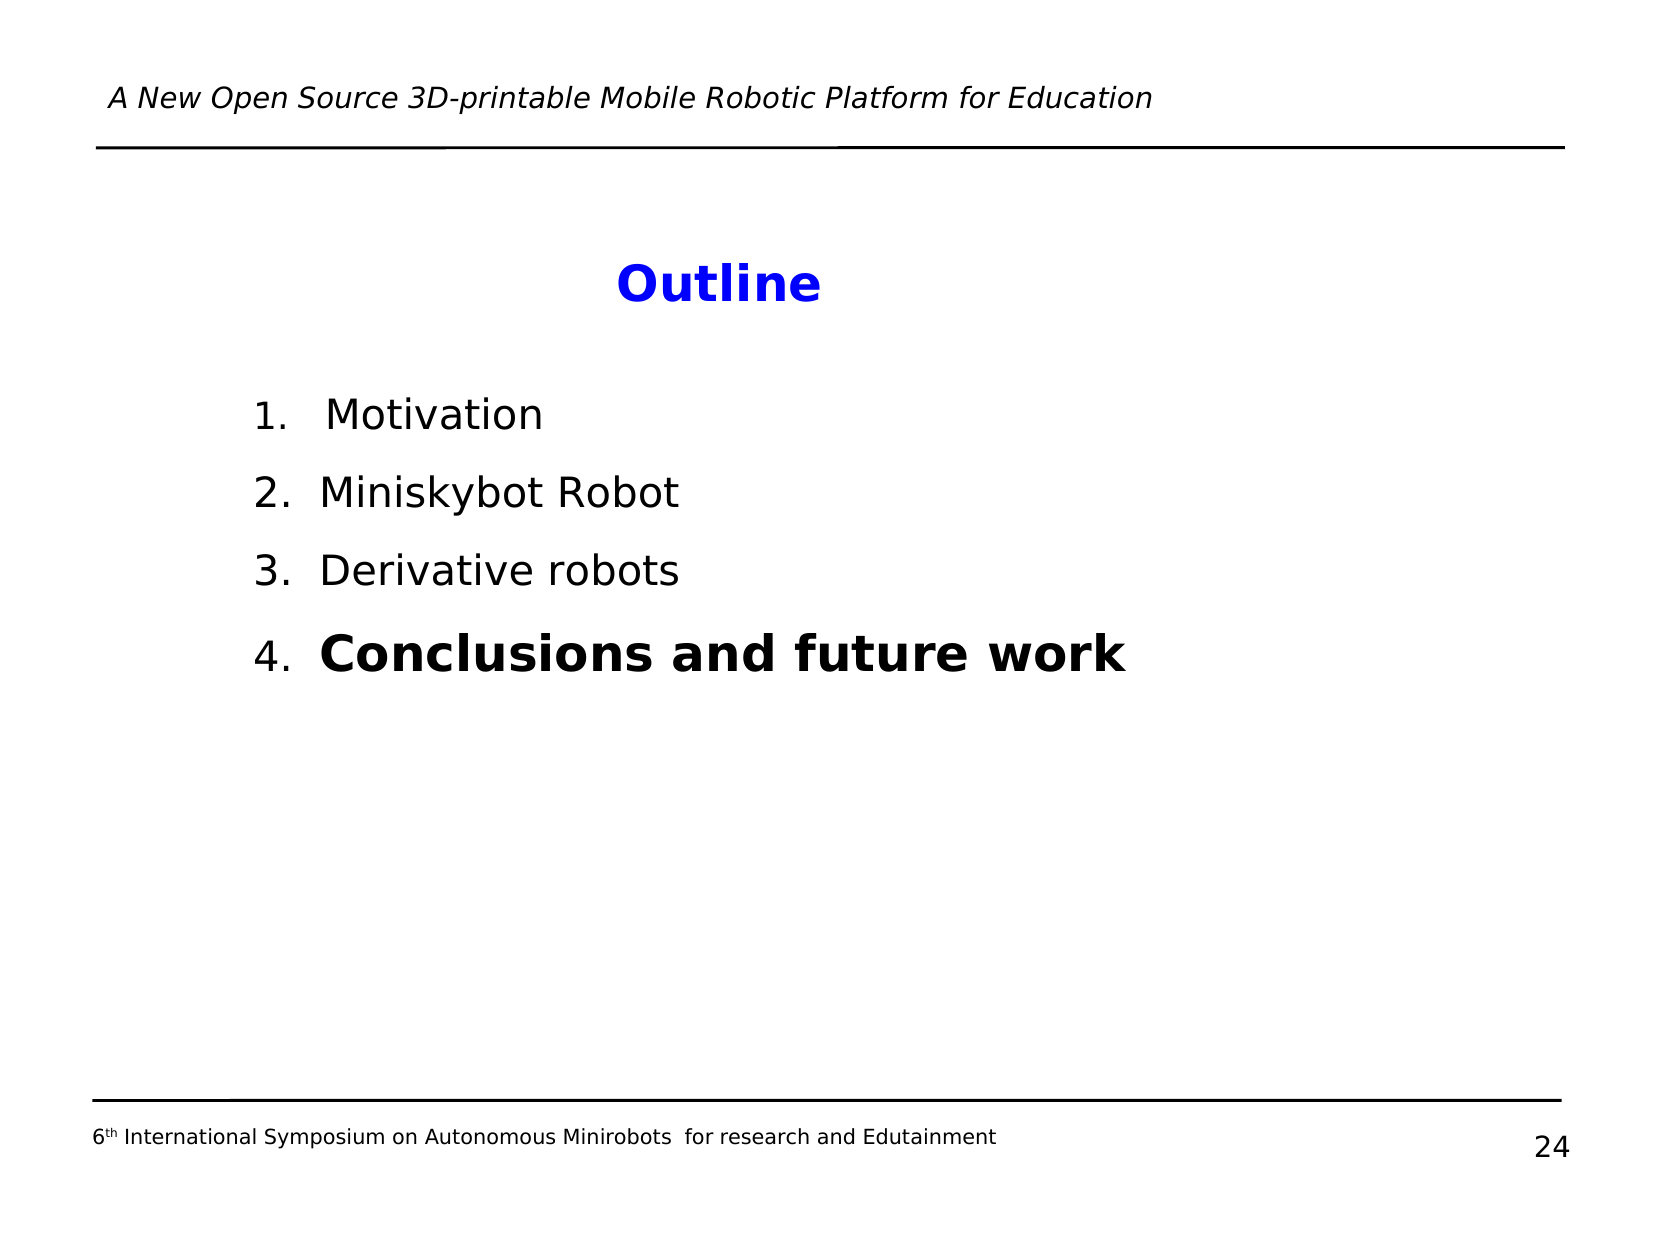

A New Open Source 3D-printable Mobile Robotic Platform for Education
Outline
 Motivation
 Miniskybot Robot
 Derivative robots
 Conclusions and future work
6th International Symposium on Autonomous Minirobots for research and Edutainment
24